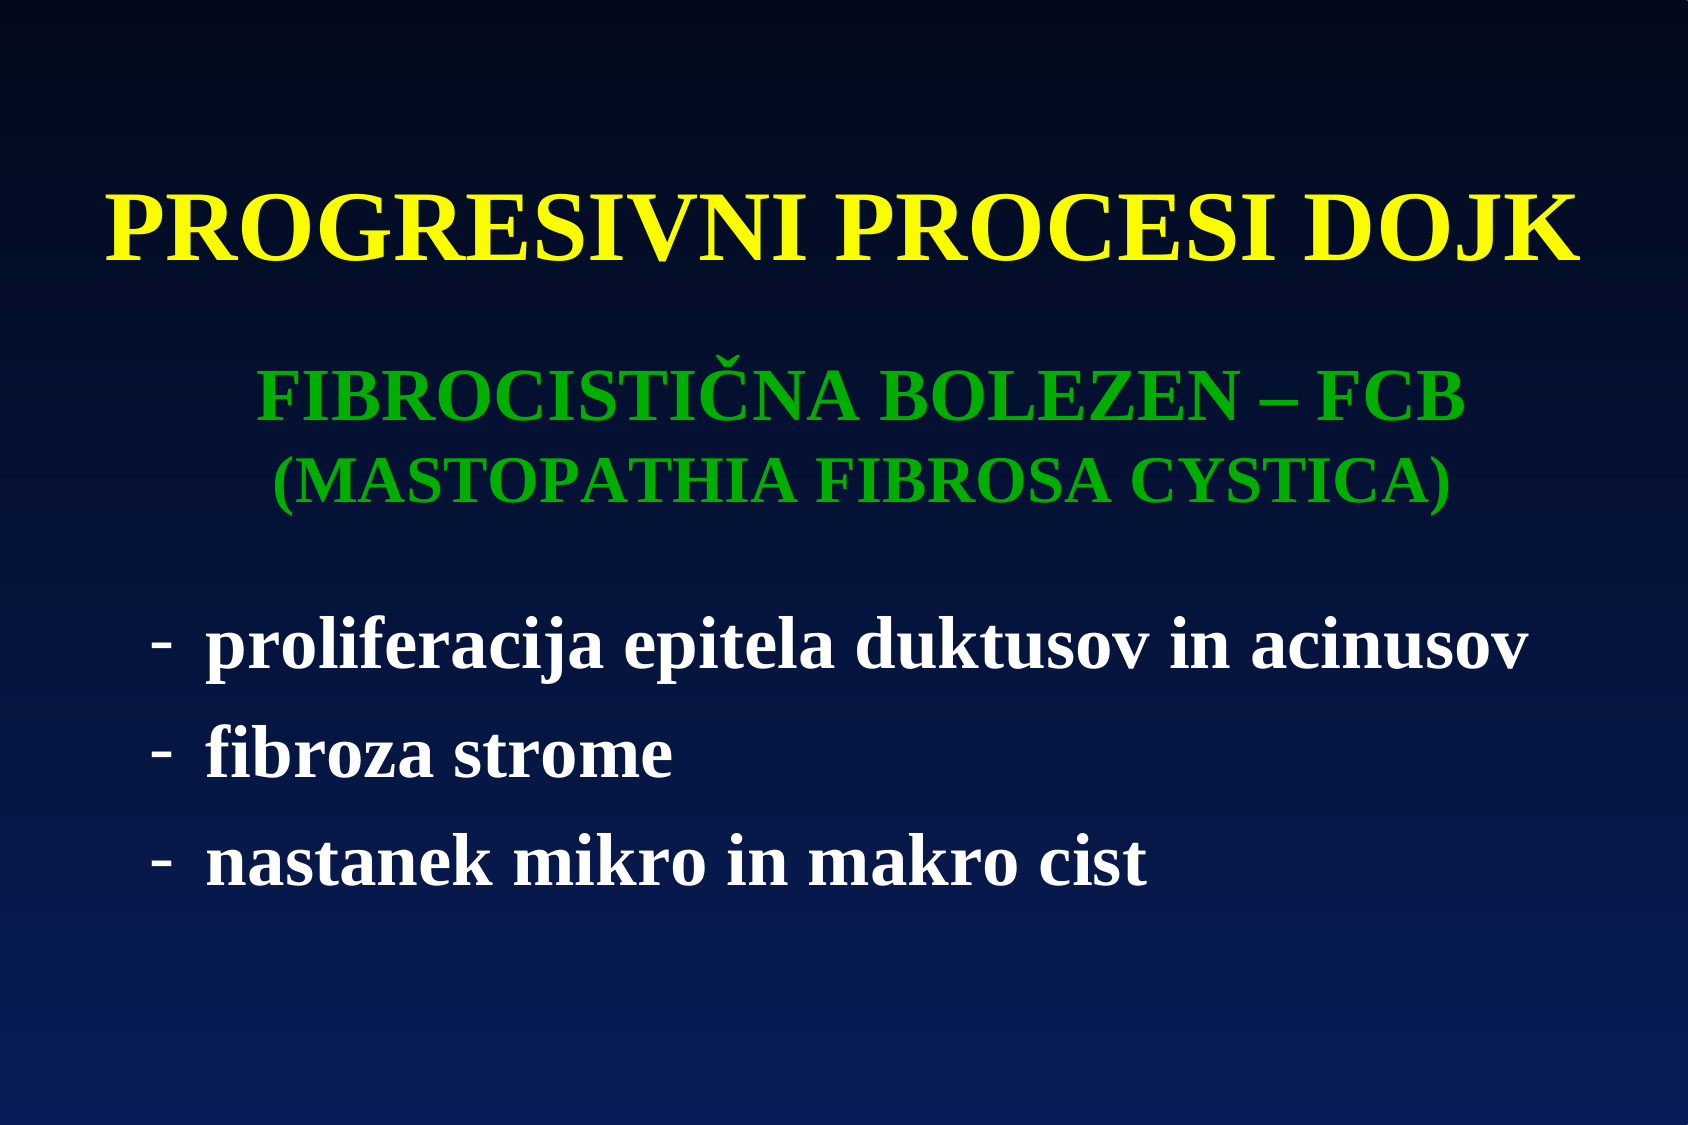

# PROGRESIVNI PROCESI DOJK
FIBROCISTIČNA BOLEZEN – FCB
 (MASTOPATHIA FIBROSA CYSTICA)
proliferacija epitela duktusov in acinusov
fibroza strome
nastanek mikro in makro cist